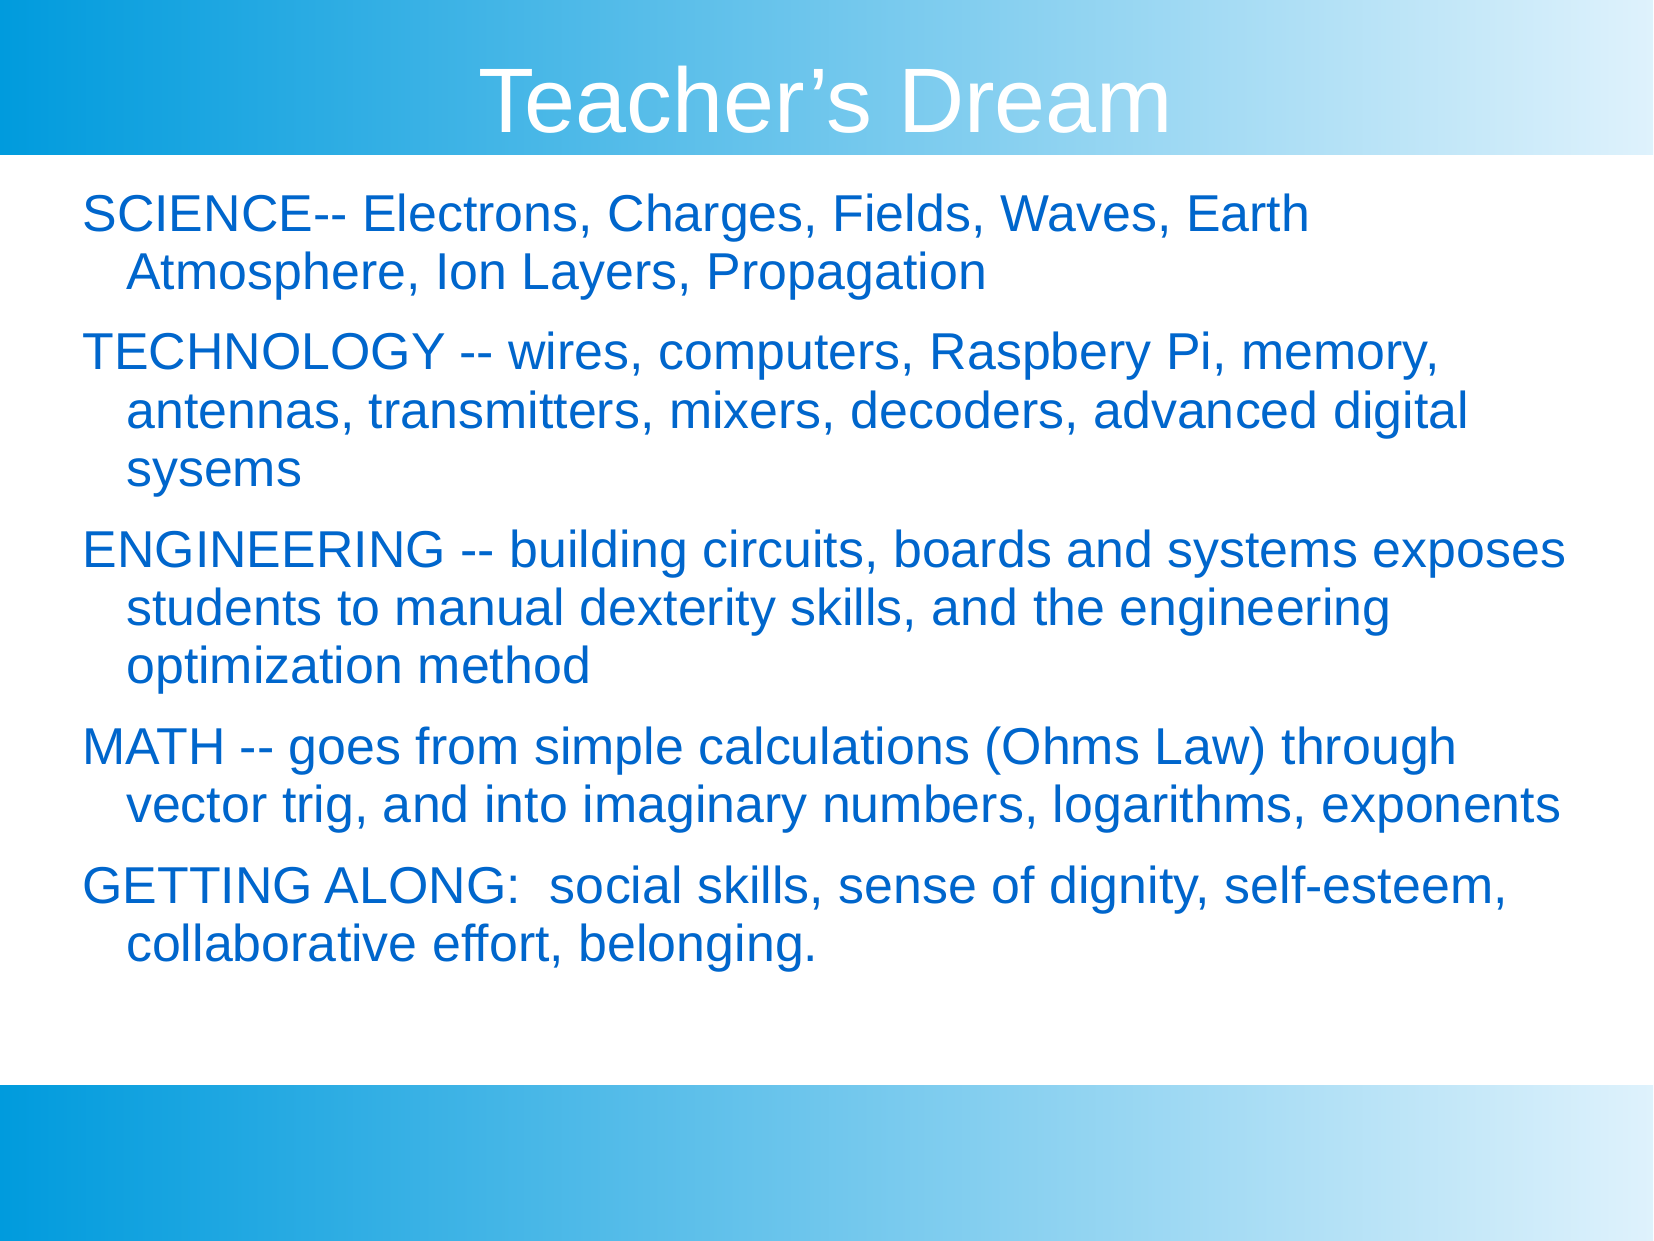

# Teacher’s Dream
SCIENCE-- Electrons, Charges, Fields, Waves, Earth Atmosphere, Ion Layers, Propagation
TECHNOLOGY -- wires, computers, Raspbery Pi, memory, antennas, transmitters, mixers, decoders, advanced digital sysems
ENGINEERING -- building circuits, boards and systems exposes students to manual dexterity skills, and the engineering optimization method
MATH -- goes from simple calculations (Ohms Law) through vector trig, and into imaginary numbers, logarithms, exponents
GETTING ALONG: social skills, sense of dignity, self-esteem, collaborative effort, belonging.